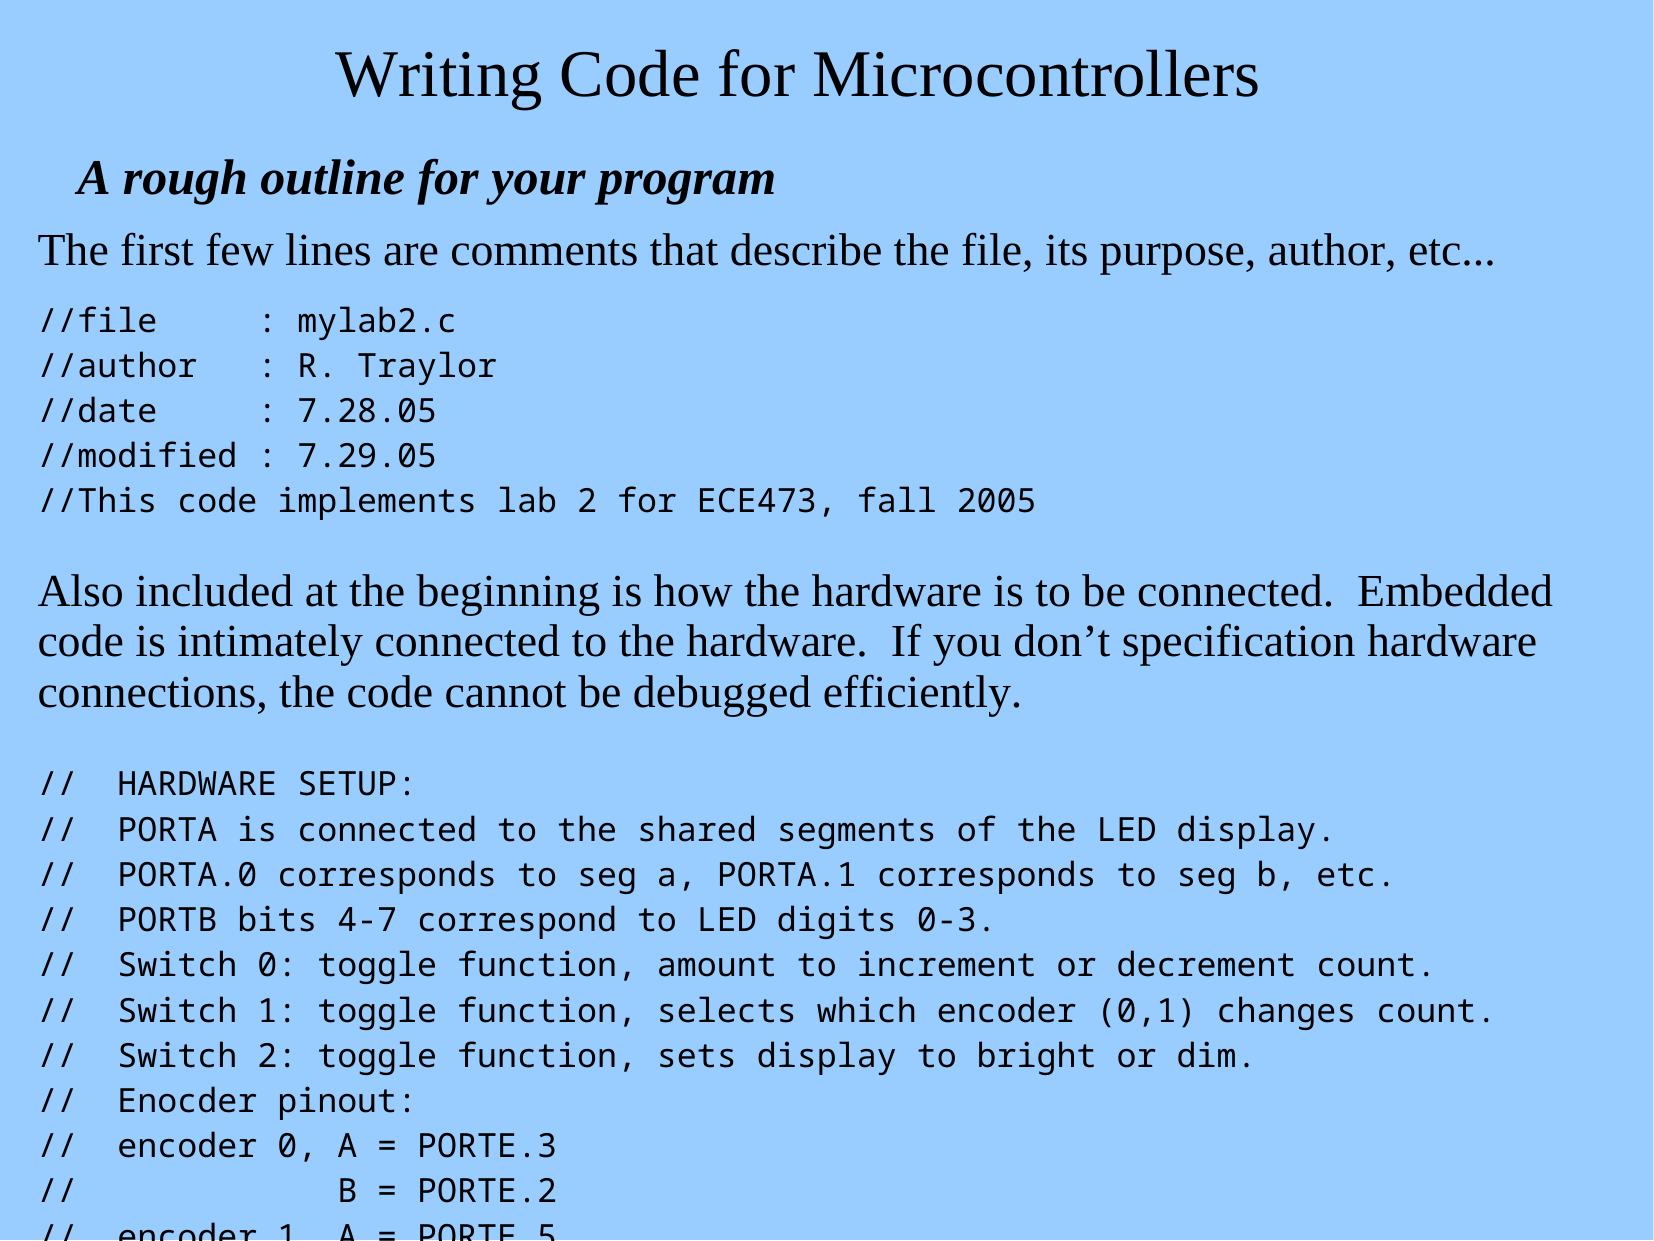

Writing Code for Microcontrollers
A rough outline for your program
The first few lines are comments that describe the file, its purpose, author, etc...
//file : mylab2.c
//author : R. Traylor
//date : 7.28.05
//modified : 7.29.05
//This code implements lab 2 for ECE473, fall 2005
Also included at the beginning is how the hardware is to be connected. Embedded code is intimately connected to the hardware. If you don’t specification hardware connections, the code cannot be debugged efficiently.
// HARDWARE SETUP:
// PORTA is connected to the shared segments of the LED display.
// PORTA.0 corresponds to seg a, PORTA.1 corresponds to seg b, etc.
// PORTB bits 4-7 correspond to LED digits 0-3.
// Switch 0: toggle function, amount to increment or decrement count.
// Switch 1: toggle function, selects which encoder (0,1) changes count.
// Switch 2: toggle function, sets display to bright or dim.
// Enocder pinout:
// encoder 0, A = PORTE.3
// B = PORTE.2
// encoder 1, A = PORTE.5
// B = PORTE.4